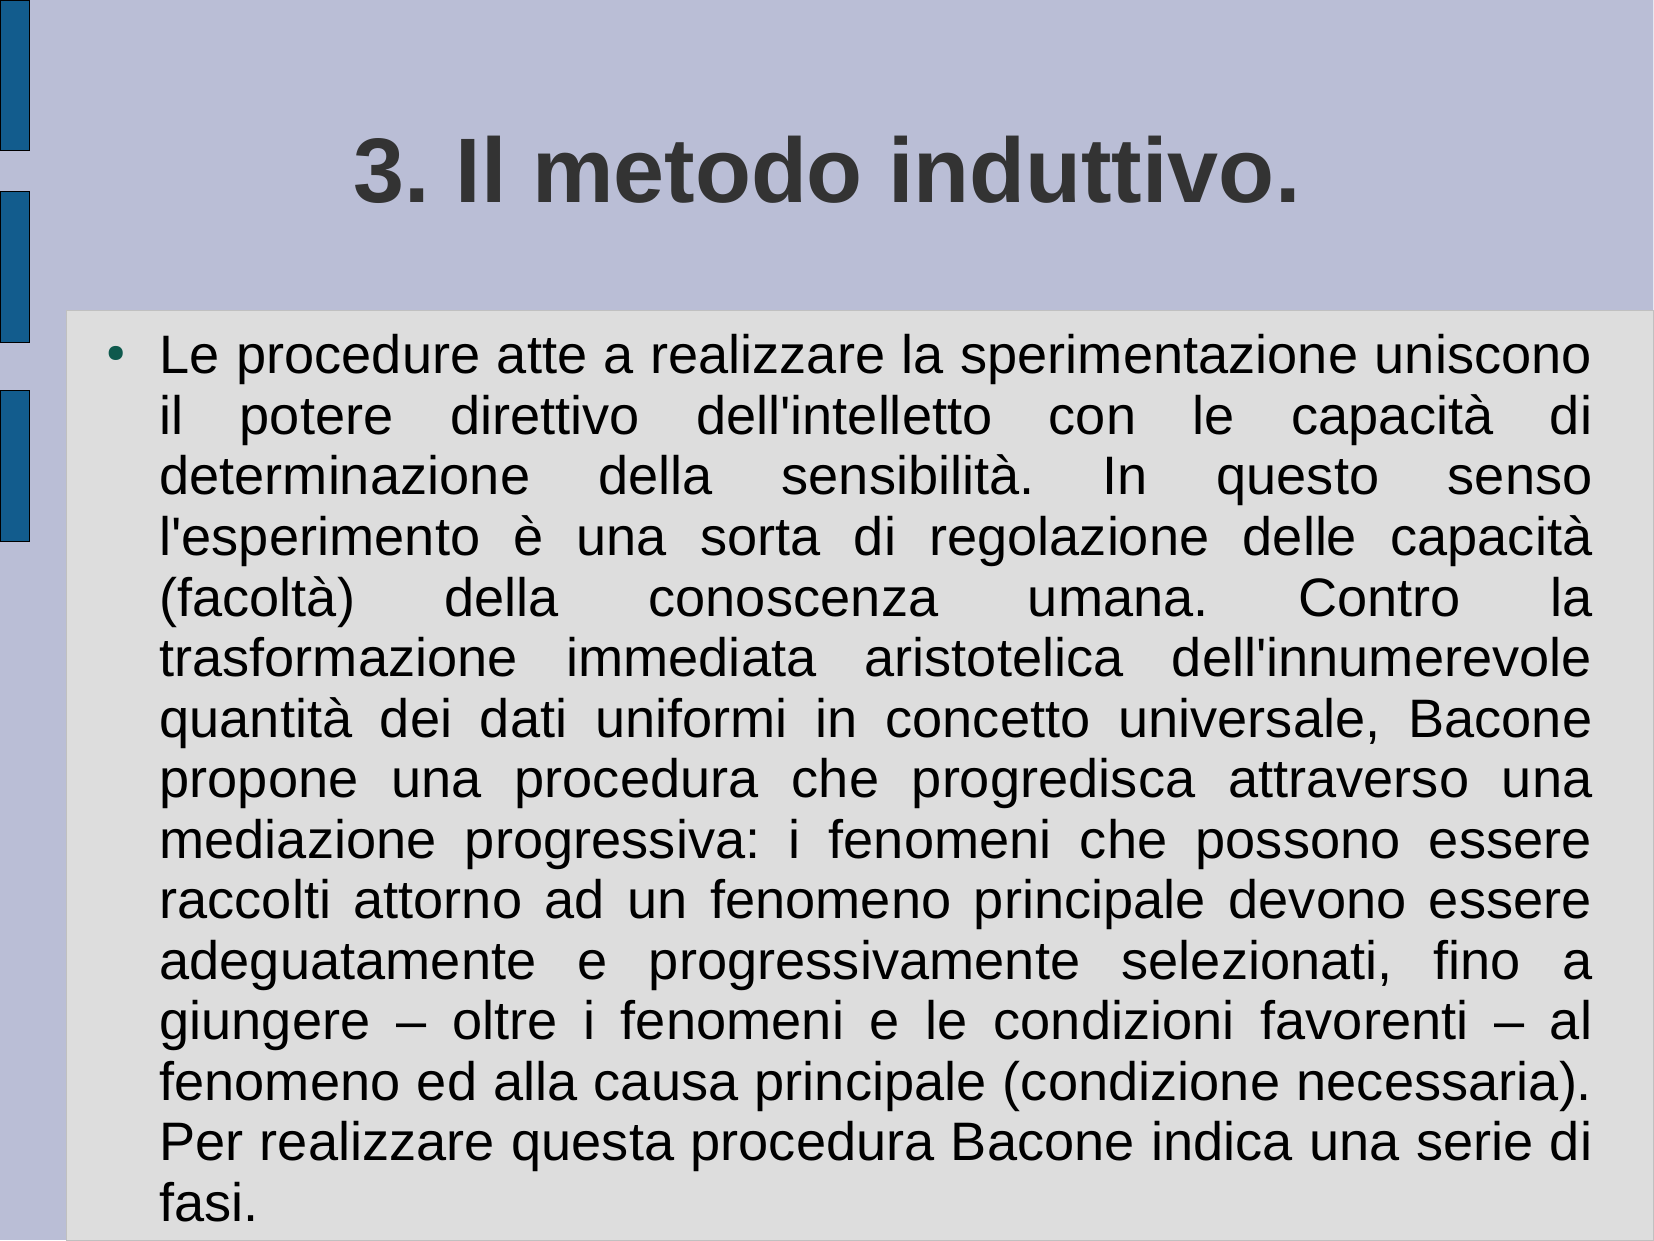

# 3. Il metodo induttivo.
Le procedure atte a realizzare la sperimentazione uniscono il potere direttivo dell'intelletto con le capacità di determinazione della sensibilità. In questo senso l'esperimento è una sorta di regolazione delle capacità (facoltà) della conoscenza umana. Contro la trasformazione immediata aristotelica dell'innumerevole quantità dei dati uniformi in concetto universale, Bacone propone una procedura che progredisca attraverso una mediazione progressiva: i fenomeni che possono essere raccolti attorno ad un fenomeno principale devono essere adeguatamente e progressivamente selezionati, fino a giungere – oltre i fenomeni e le condizioni favorenti – al fenomeno ed alla causa principale (condizione necessaria). Per realizzare questa procedura Bacone indica una serie di fasi.